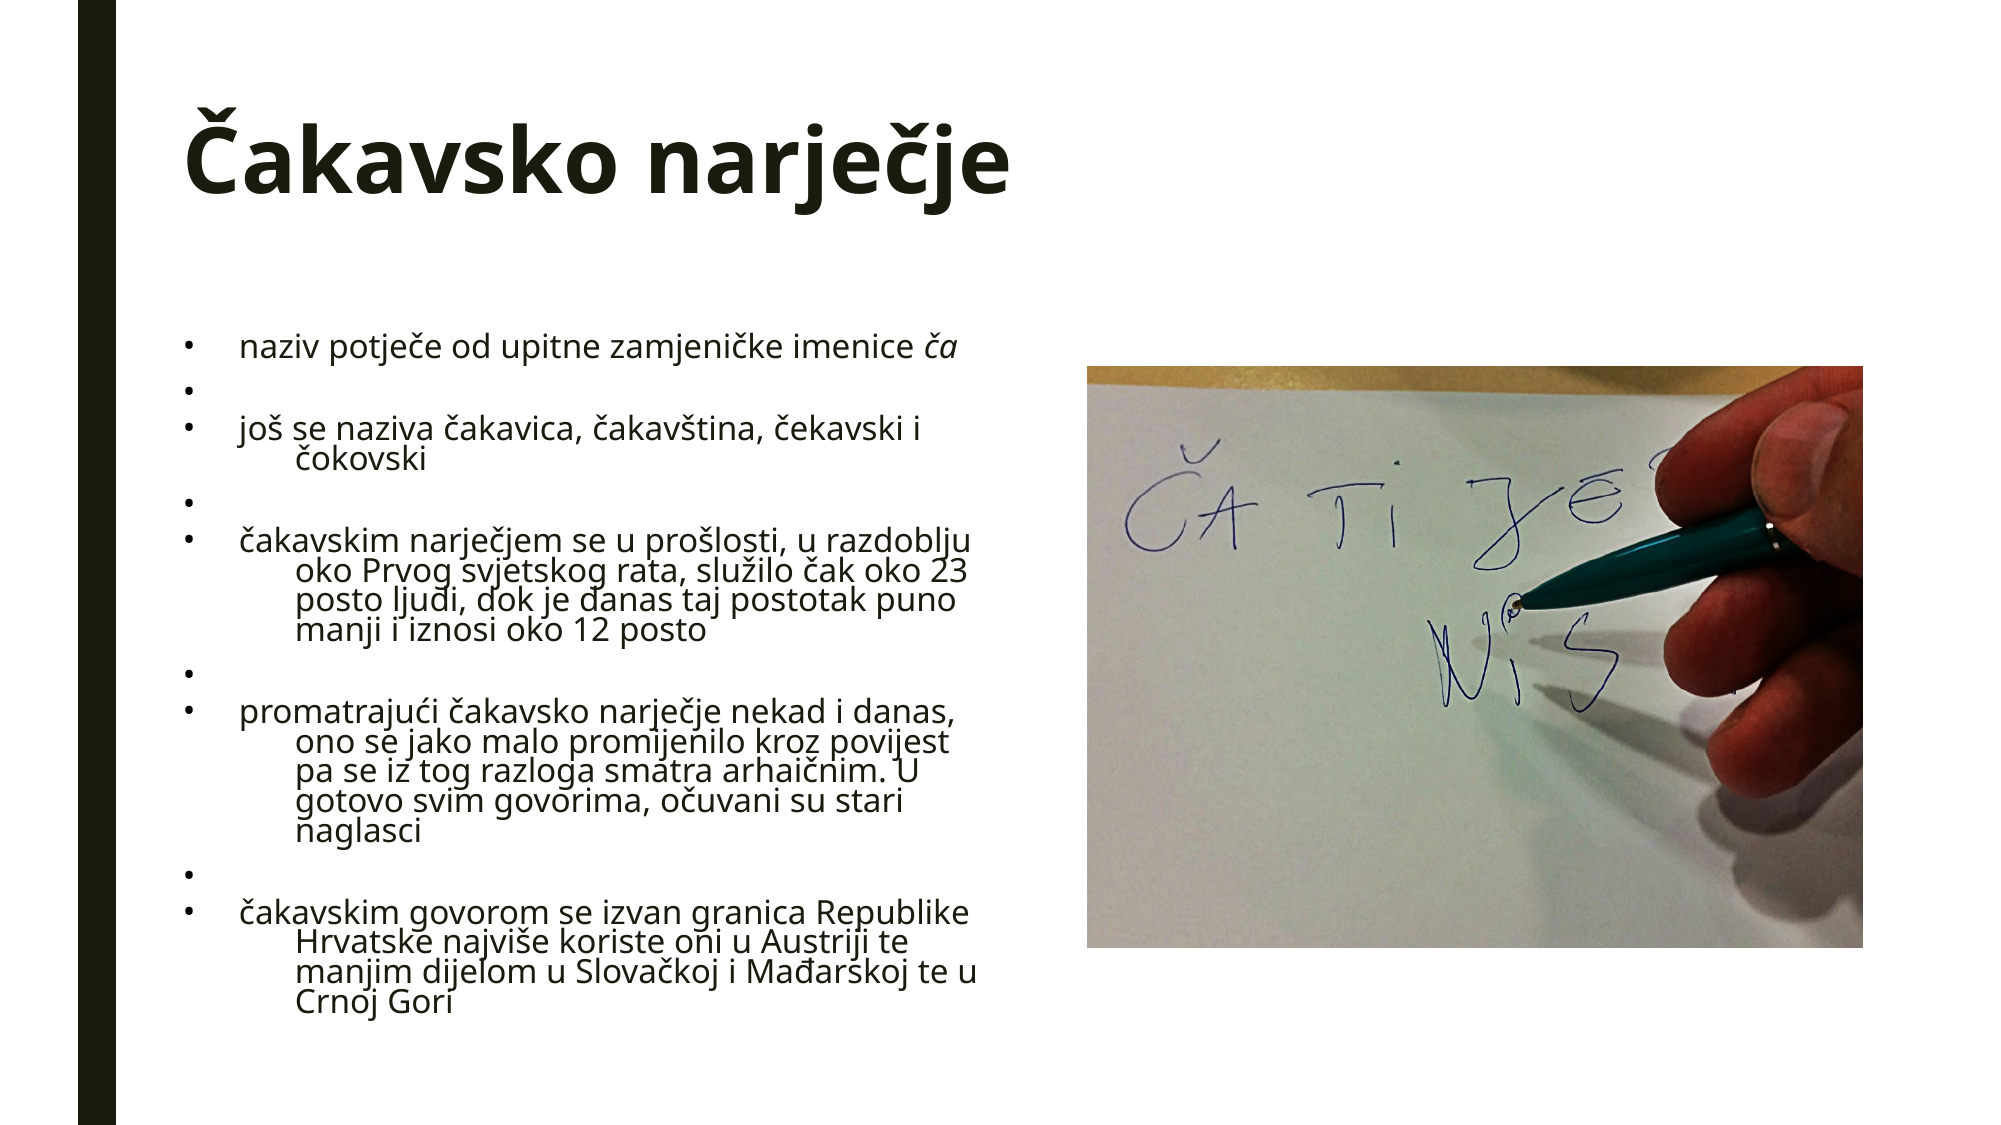

Čakavsko narječje
naziv potječe od upitne zamjeničke imenice ča
još se naziva čakavica, čakavština, čekavski i čokovski
čakavskim narječjem se u prošlosti, u razdoblju oko Prvog svjetskog rata, služilo čak oko 23 posto ljudi, dok je danas taj postotak puno manji i iznosi oko 12 posto
promatrajući čakavsko narječje nekad i danas, ono se jako malo promijenilo kroz povijest pa se iz tog razloga smatra arhaičnim. U gotovo svim govorima, očuvani su stari naglasci
čakavskim govorom se izvan granica Republike Hrvatske najviše koriste oni u Austriji te manjim dijelom u Slovačkoj i Mađarskoj te u Crnoj Gori